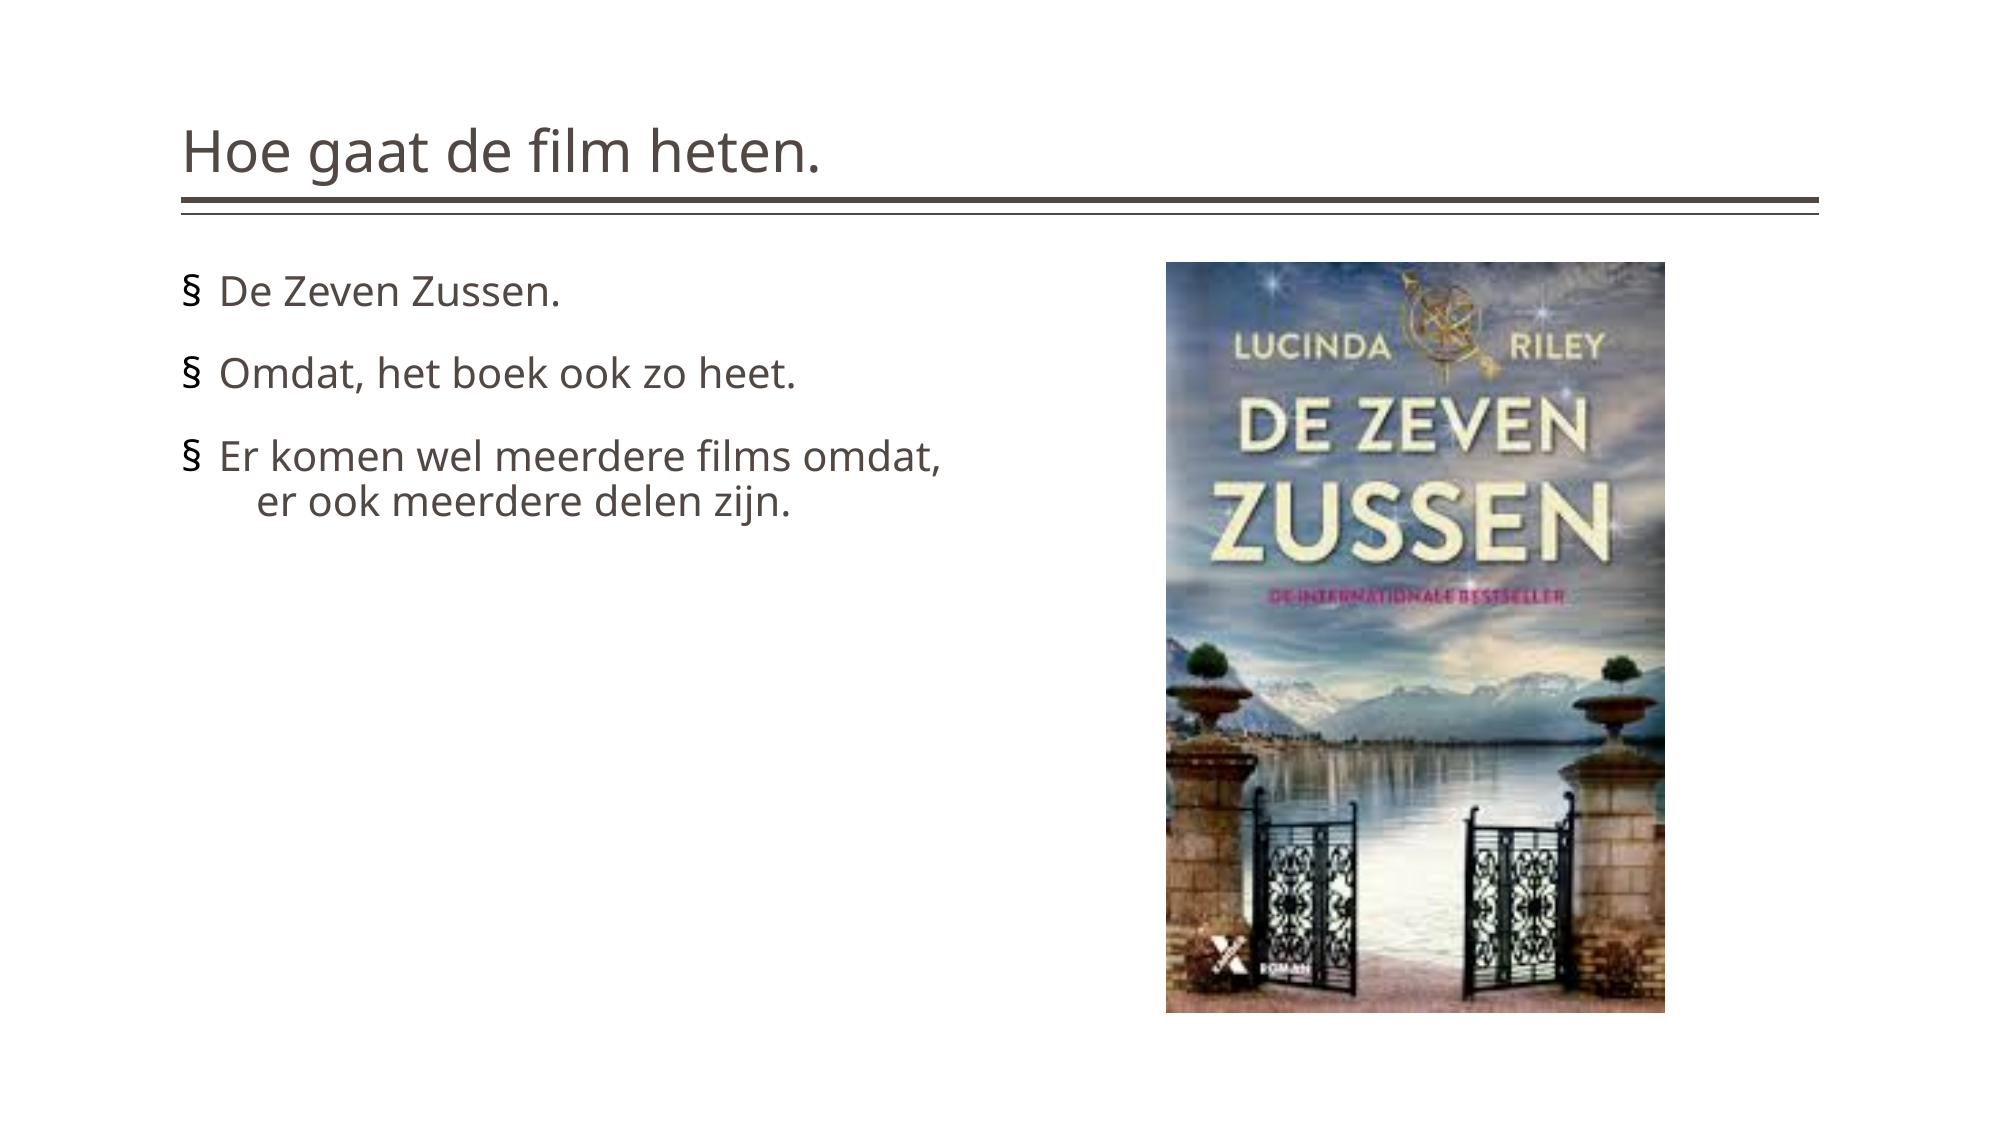

# Hoe gaat de film heten.
De Zeven Zussen.
Omdat, het boek ook zo heet.
Er komen wel meerdere films omdat, er ook meerdere delen zijn.